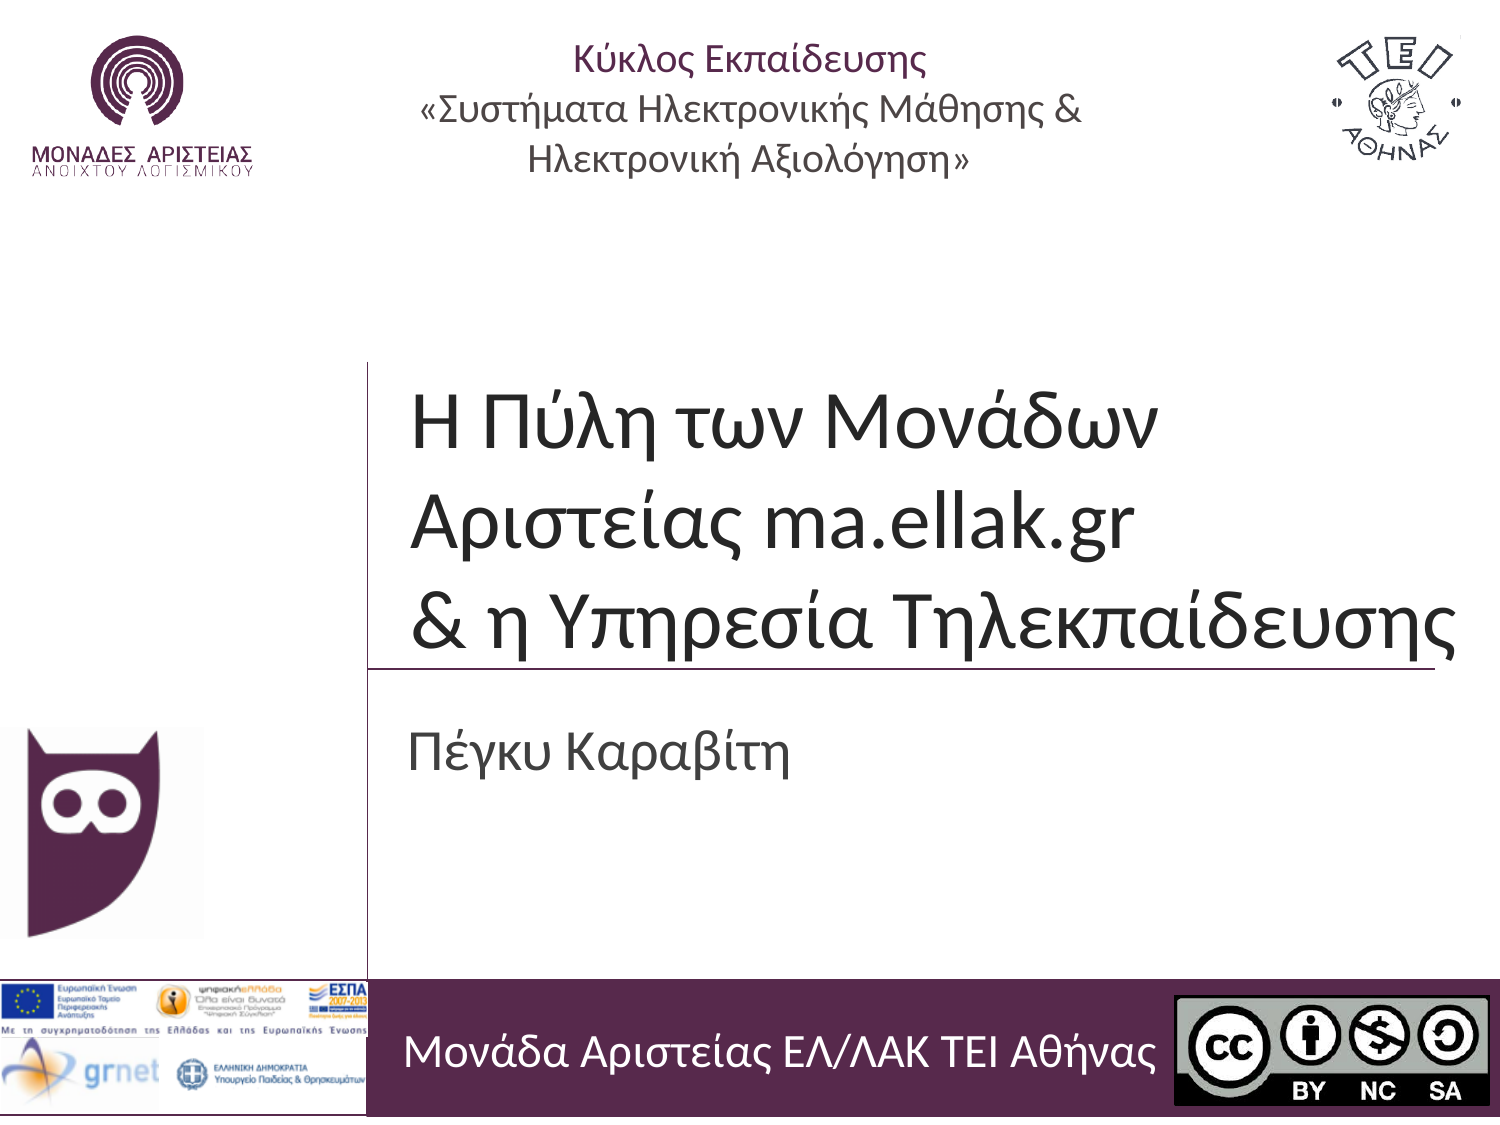

Κύκλος Εκπαίδευσης
«Συστήματα Ηλεκτρονικής Μάθησης & Ηλεκτρονική Αξιολόγηση»
# Η Πύλη των Μονάδων Αριστείας ma.ellak.gr & η Υπηρεσία Τηλεκπαίδευσης
Πέγκυ Καραβίτη
Μονάδα Αριστείας ΕΛ/ΛΑΚ ΤΕΙ Αθήνας